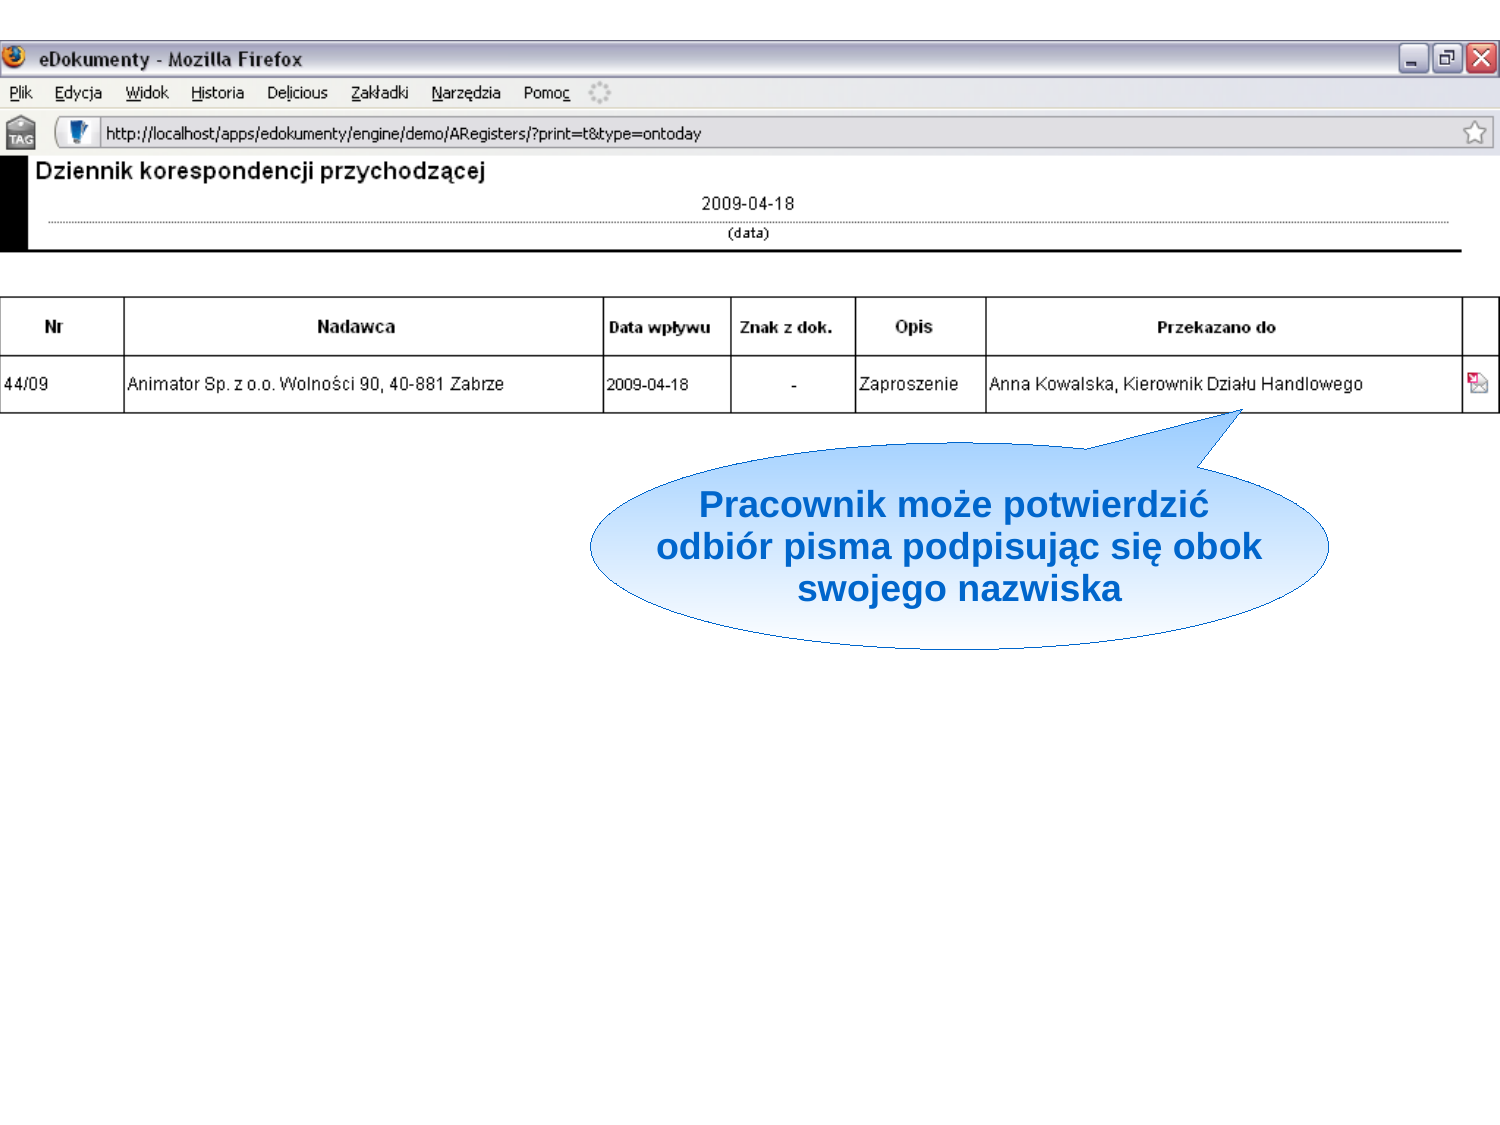

Pracownik może potwierdzić
odbiór pisma podpisując się obok
swojego nazwiska